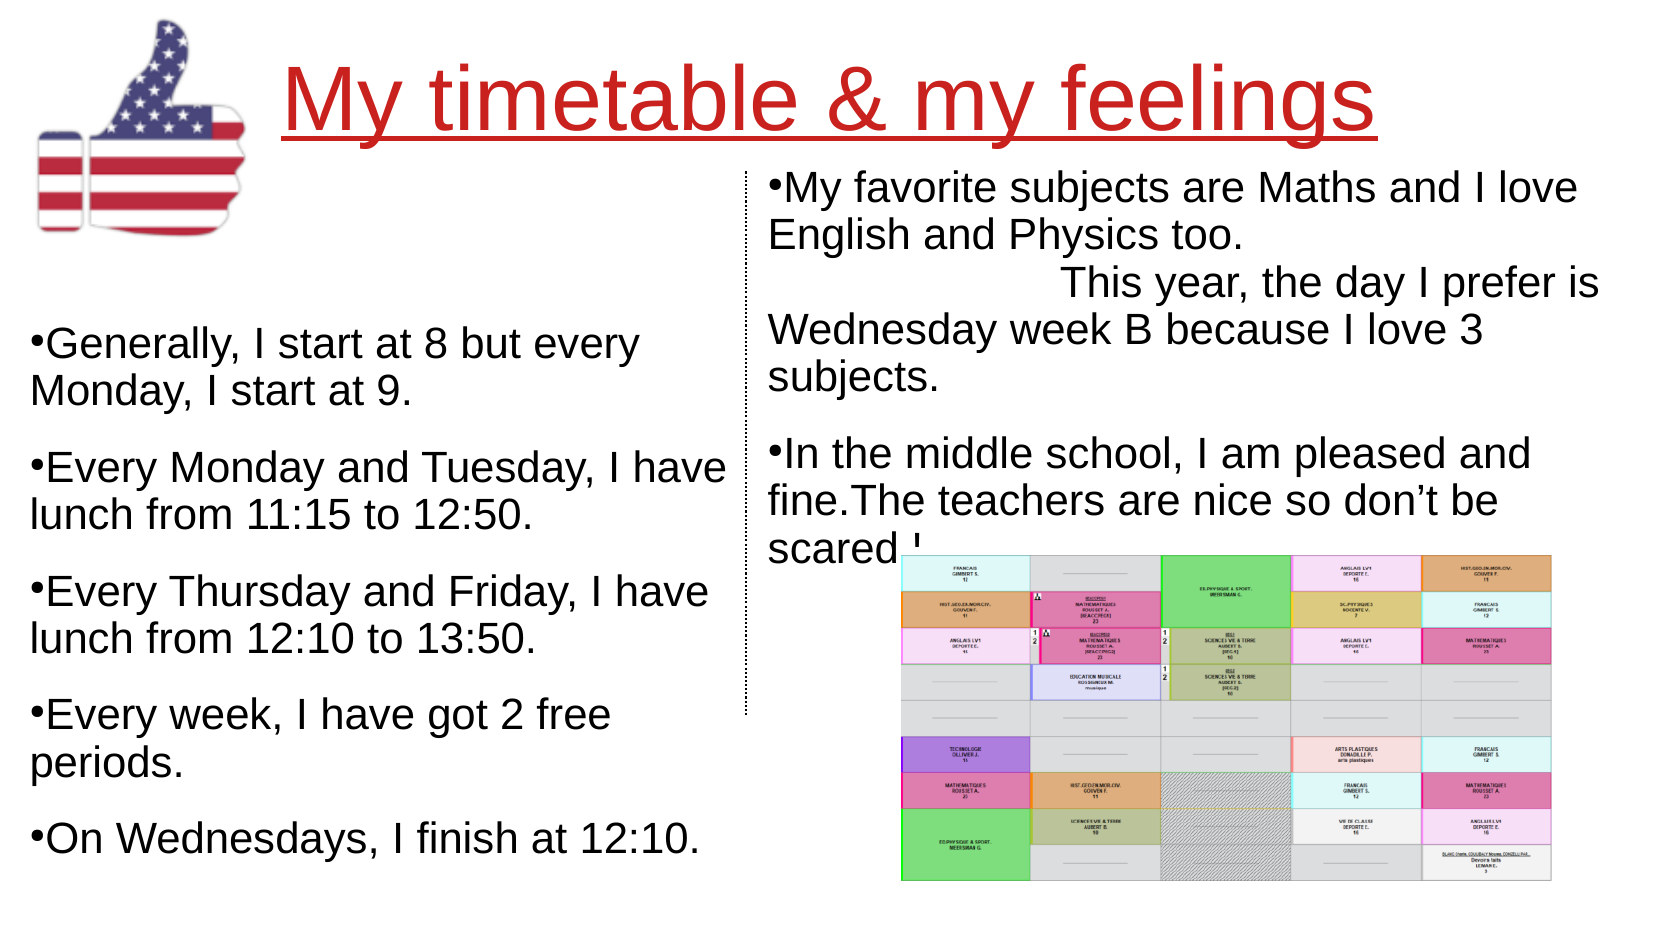

# My timetable & my feelings
My favorite subjects are Maths and I love English and Physics too. This year, the day I prefer is Wednesday week B because I love 3 subjects.
In the middle school, I am pleased and fine.The teachers are nice so don’t be scared !
Generally, I start at 8 but every Monday, I start at 9.
Every Monday and Tuesday, I have lunch from 11:15 to 12:50.
Every Thursday and Friday, I have lunch from 12:10 to 13:50.
Every week, I have got 2 free periods.
On Wednesdays, I finish at 12:10.